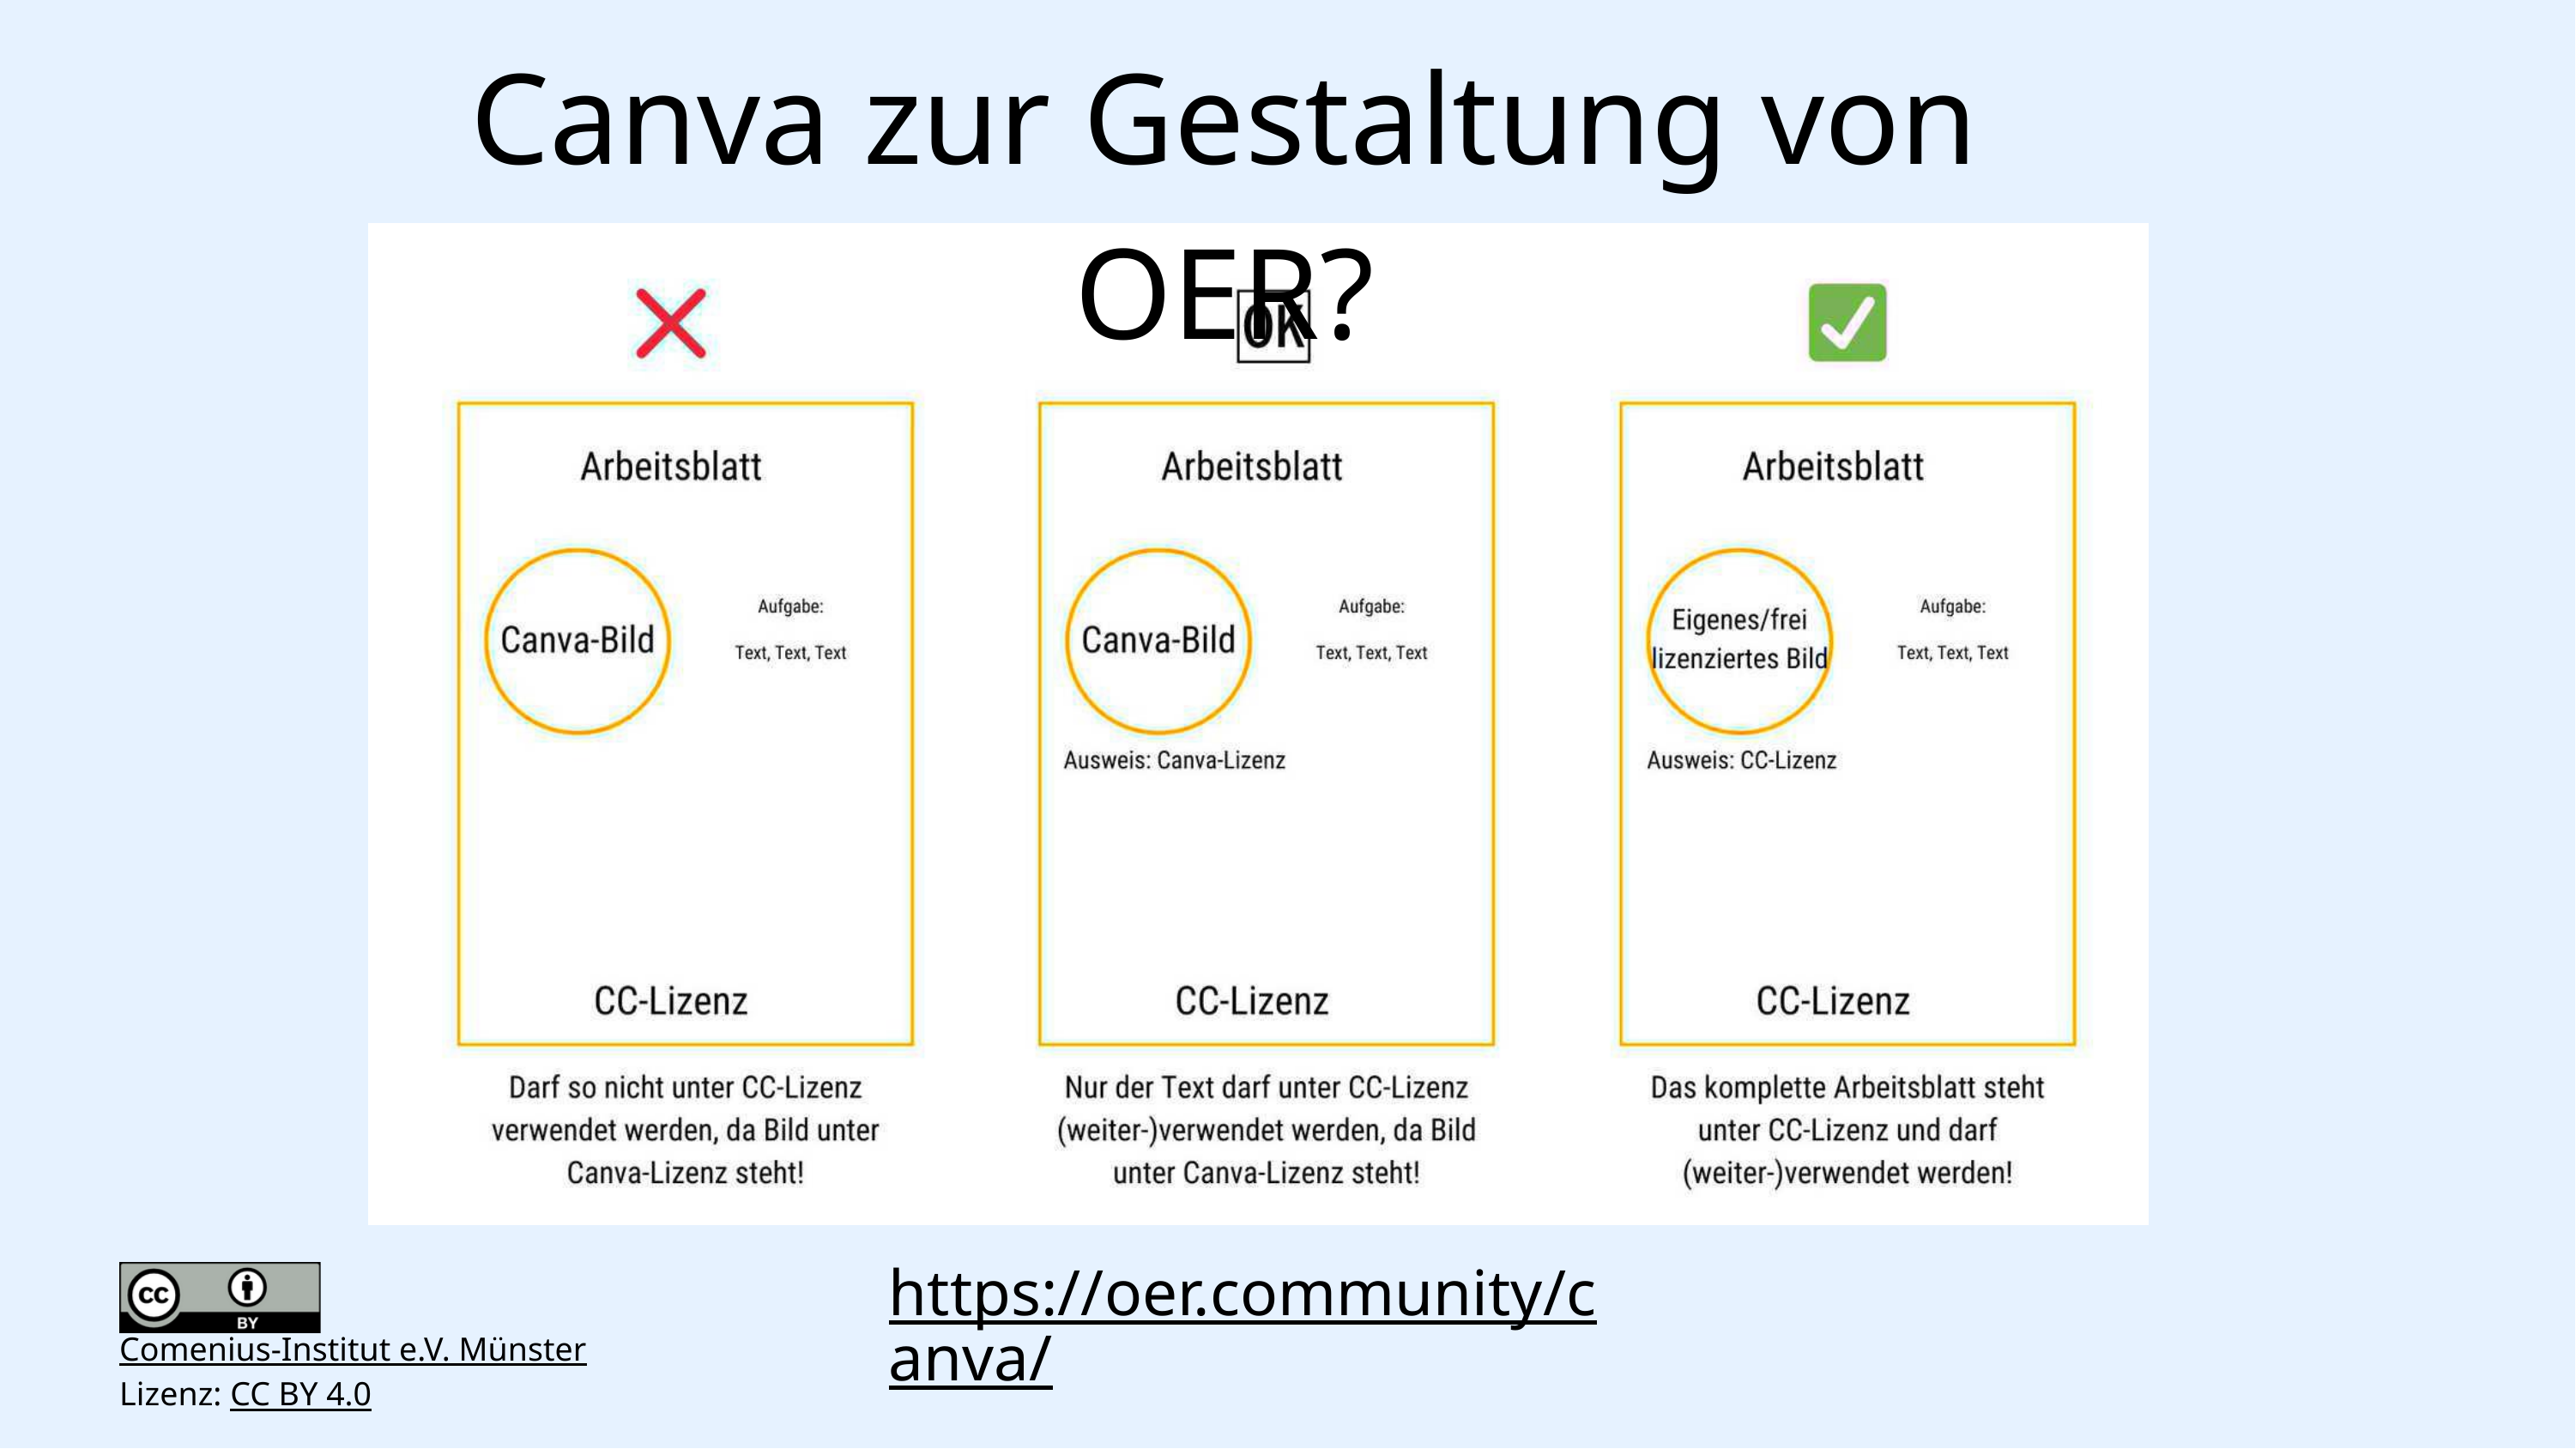

Canva zur Gestaltung von OER?
https://oer.community/canva/
Comenius-Institut e.V. Münster
Lizenz: CC BY 4.0